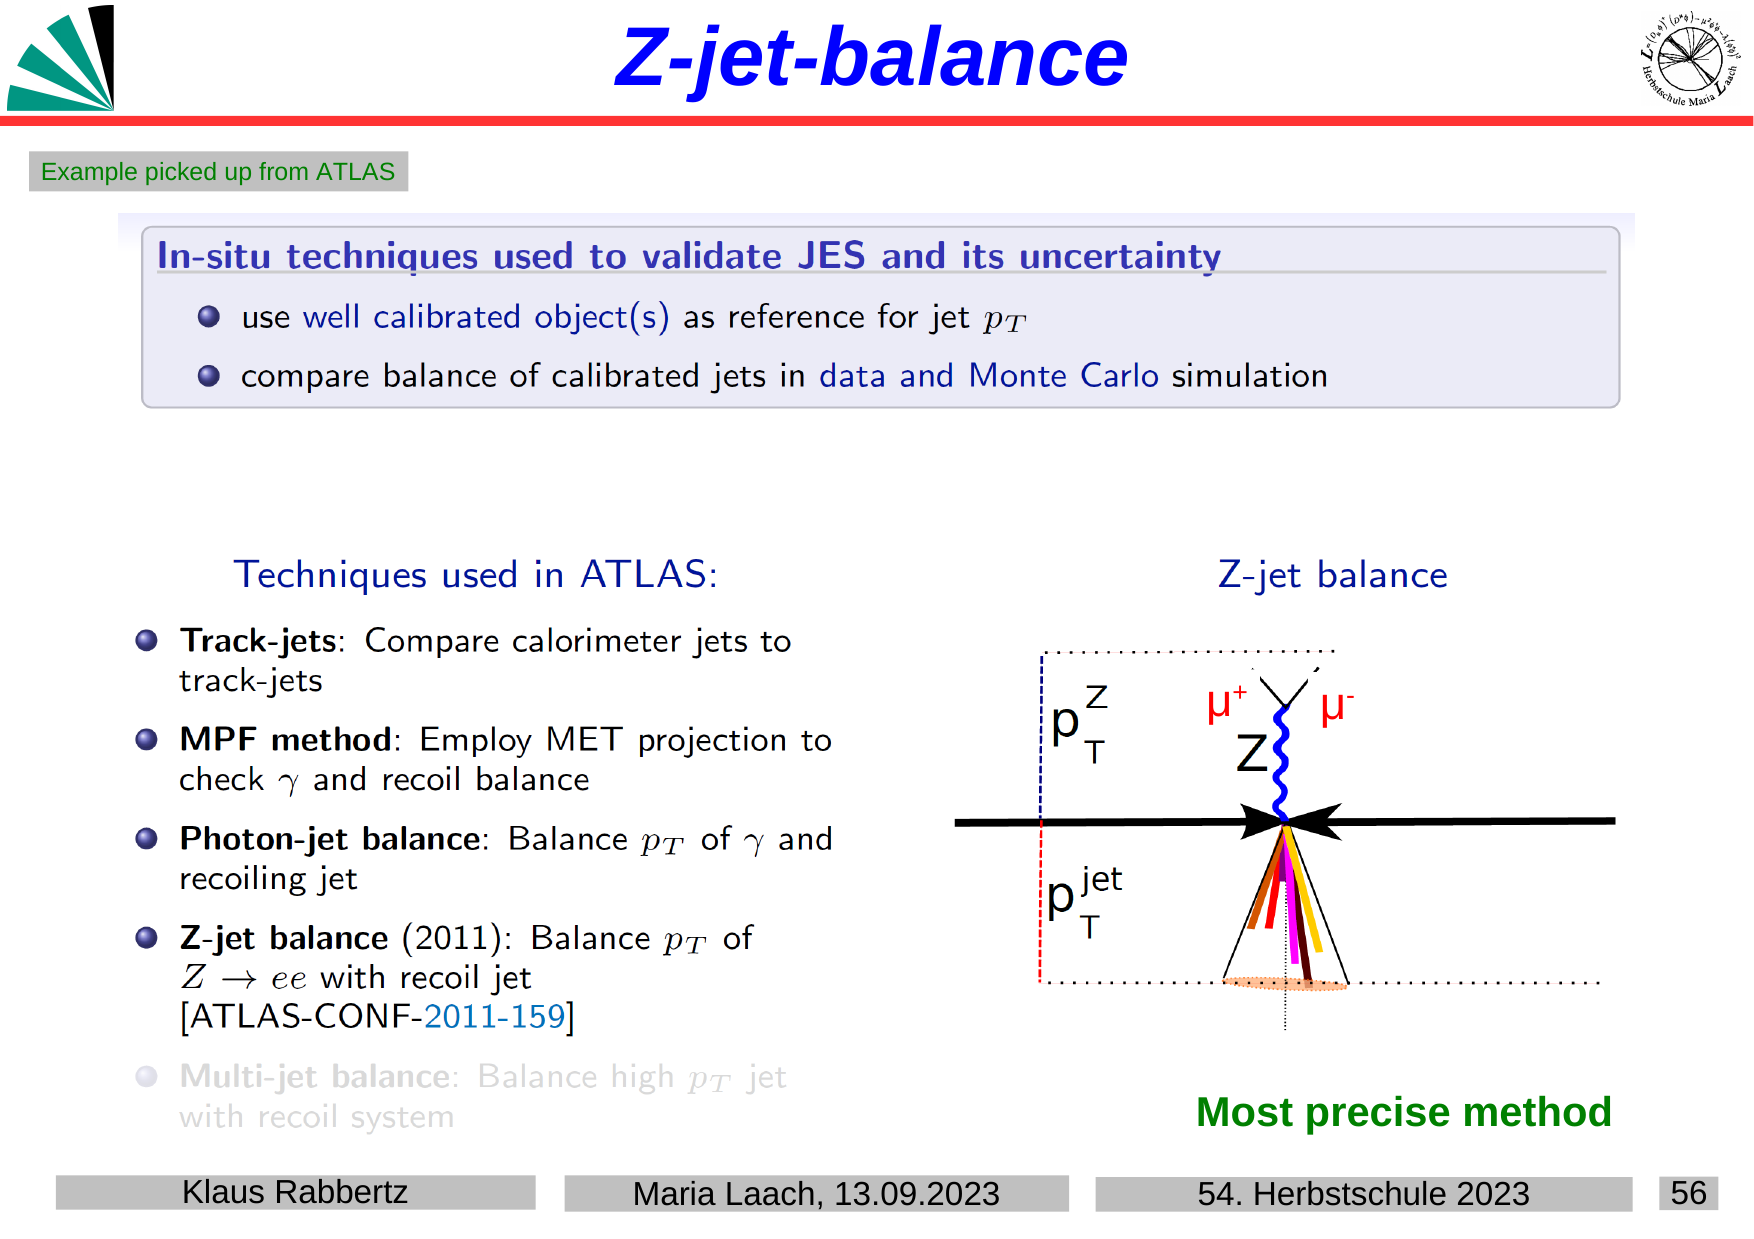

# Z-jet-balance
Example picked up from ATLAS
μ+
μ-
Most precise method